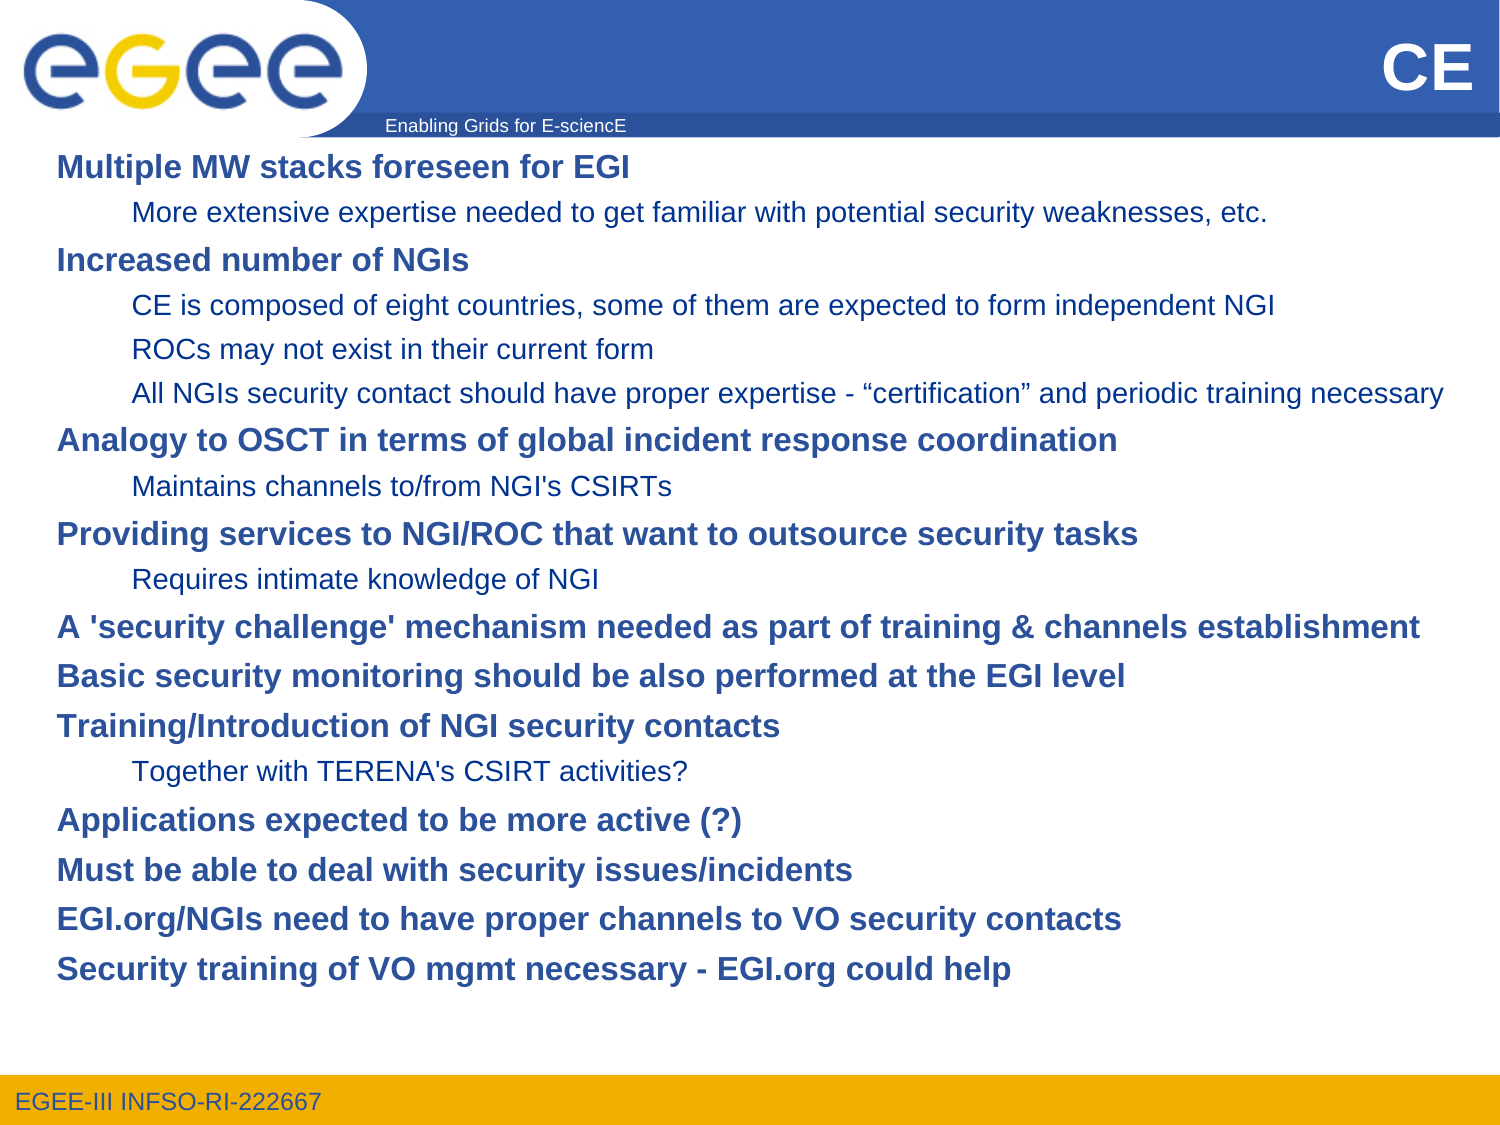

# CE
Multiple MW stacks foreseen for EGI
More extensive expertise needed to get familiar with potential security weaknesses, etc.
Increased number of NGIs
CE is composed of eight countries, some of them are expected to form independent NGI
ROCs may not exist in their current form
All NGIs security contact should have proper expertise - “certification” and periodic training necessary
Analogy to OSCT in terms of global incident response coordination
Maintains channels to/from NGI's CSIRTs
Providing services to NGI/ROC that want to outsource security tasks
Requires intimate knowledge of NGI
A 'security challenge' mechanism needed as part of training & channels establishment
Basic security monitoring should be also performed at the EGI level
Training/Introduction of NGI security contacts
Together with TERENA's CSIRT activities?
Applications expected to be more active (?)‏
Must be able to deal with security issues/incidents
EGI.org/NGIs need to have proper channels to VO security contacts
Security training of VO mgmt necessary - EGI.org could help